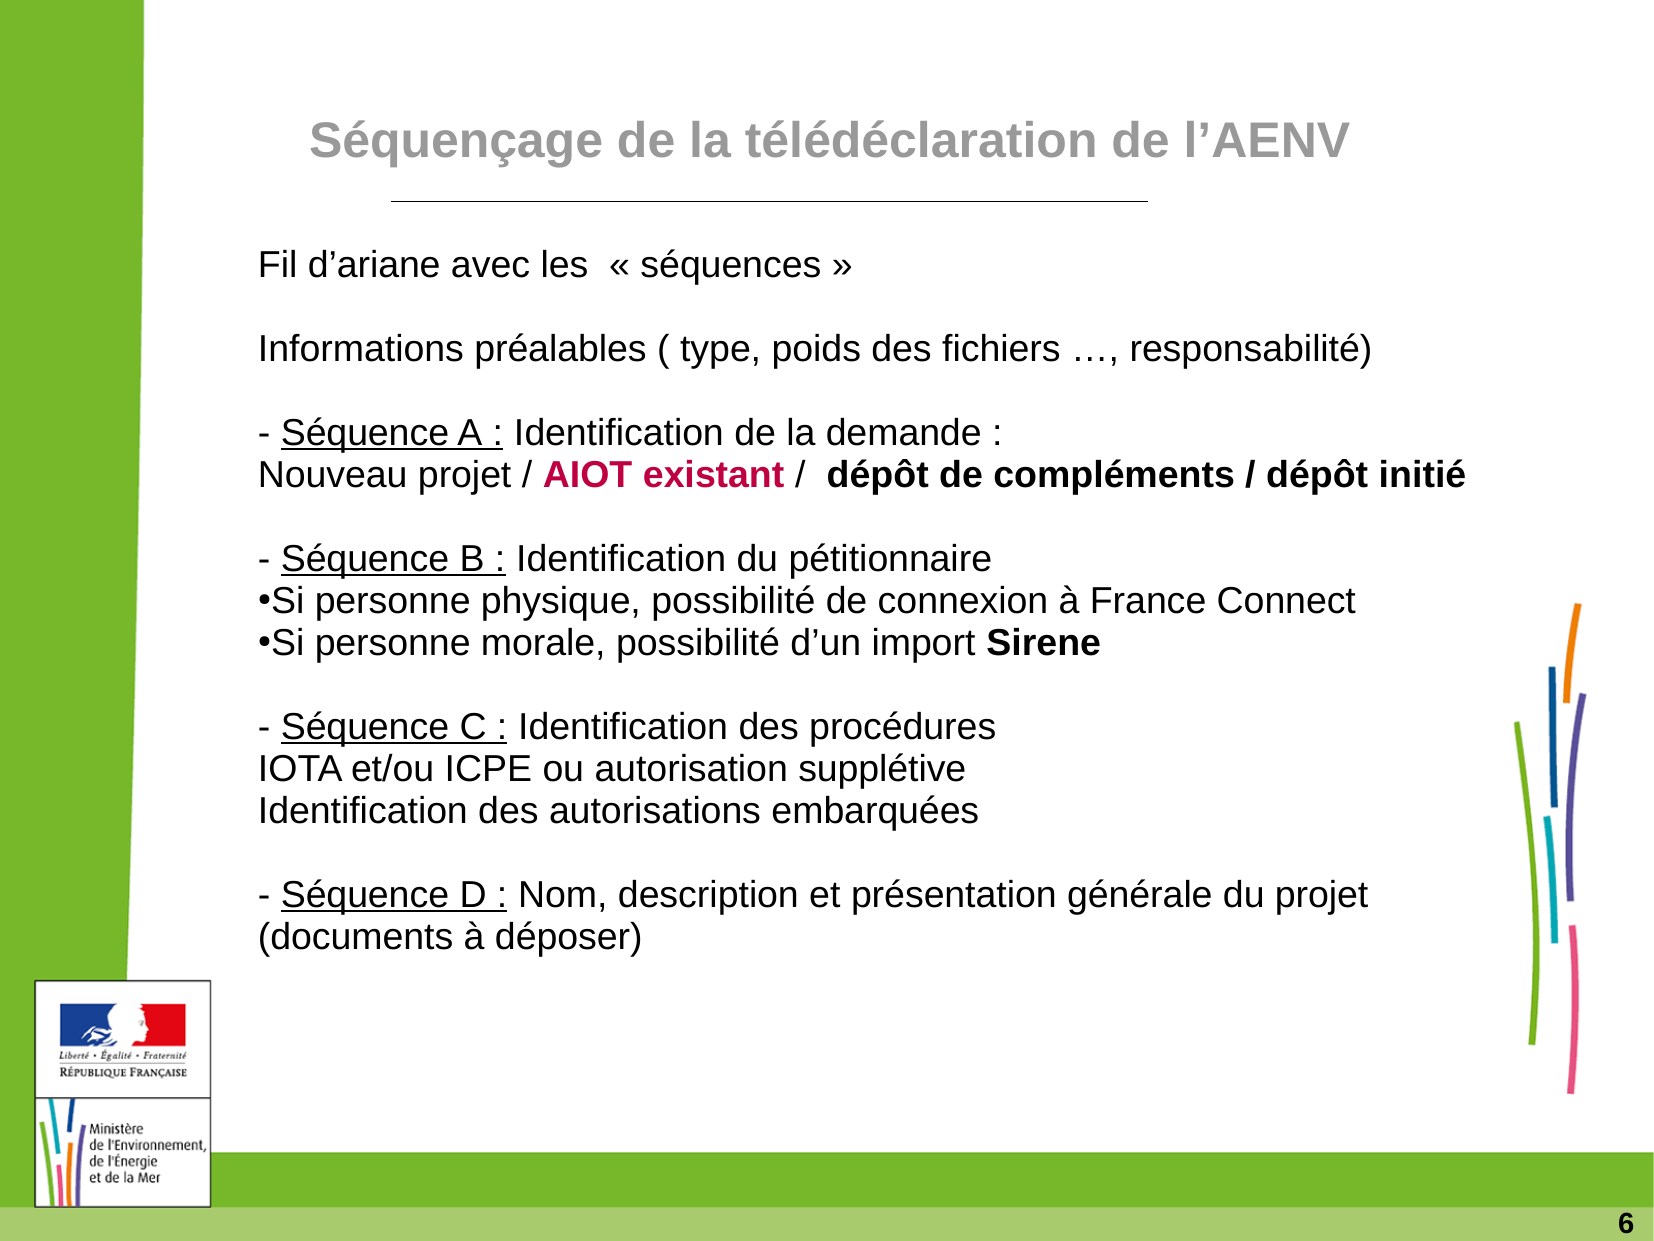

# Séquençage de la télédéclaration de l’AENV
Fil d’ariane avec les « séquences »
Informations préalables ( type, poids des fichiers …, responsabilité)
- Séquence A : Identification de la demande :
Nouveau projet / AIOT existant / dépôt de compléments / dépôt initié
- Séquence B : Identification du pétitionnaire
Si personne physique, possibilité de connexion à France Connect
Si personne morale, possibilité d’un import Sirene
- Séquence C : Identification des procédures
IOTA et/ou ICPE ou autorisation supplétive
Identification des autorisations embarquées
- Séquence D : Nom, description et présentation générale du projet
(documents à déposer)